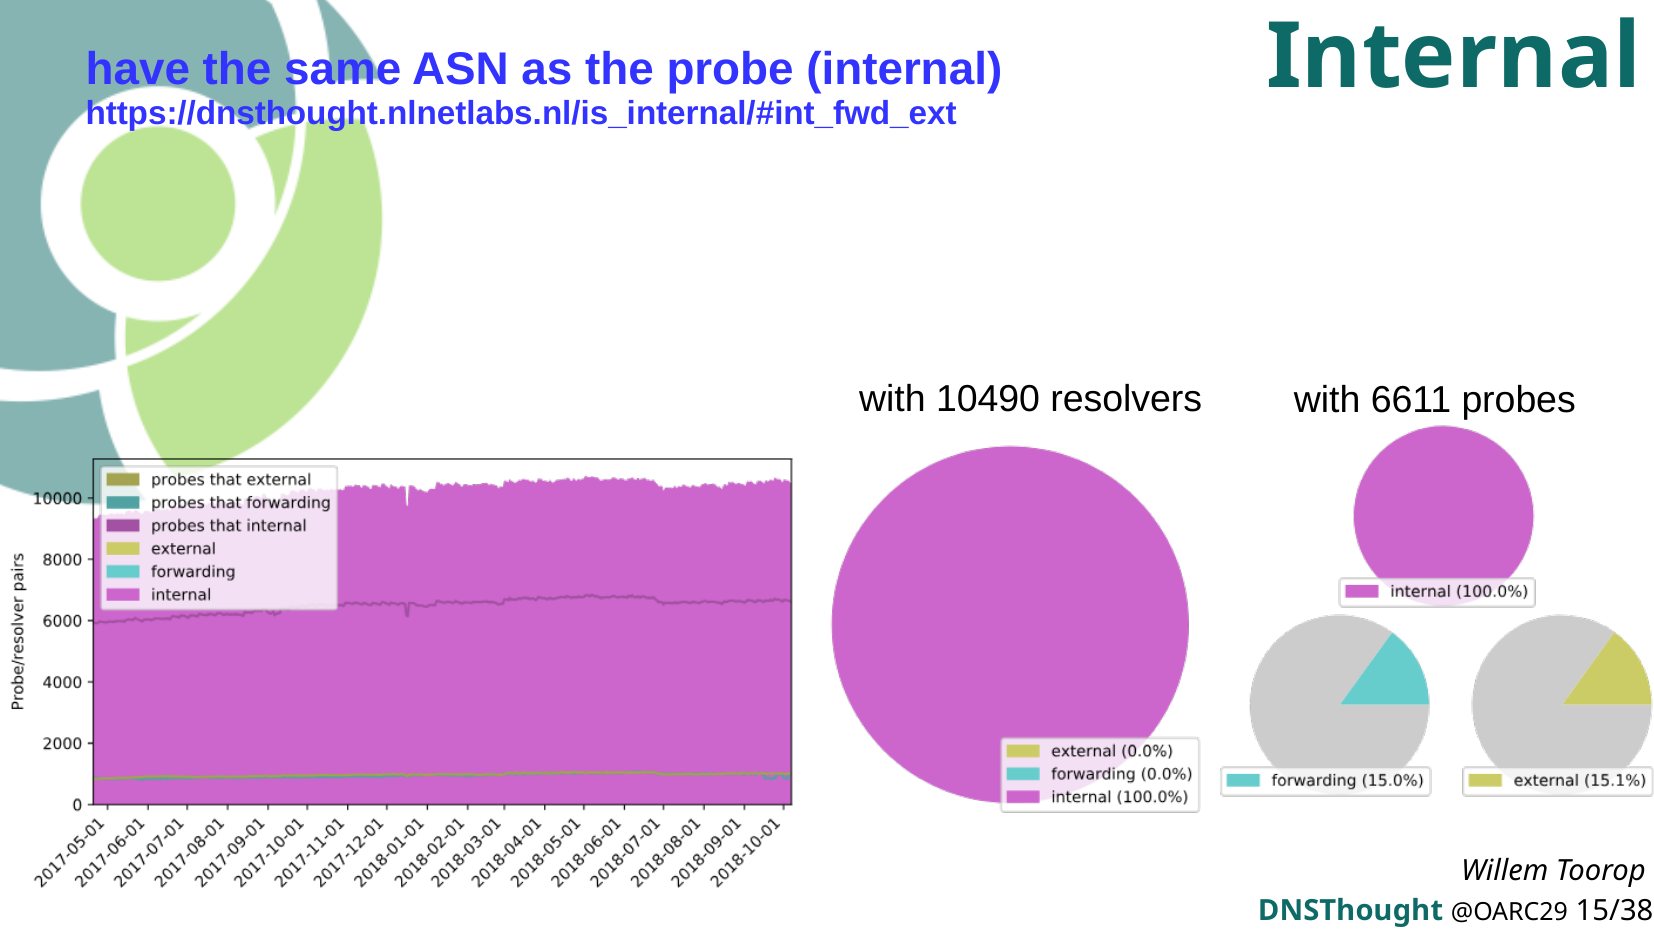

# Internal
have the same ASN as the probe (internal)
https://dnsthought.nlnetlabs.nl/is_internal/#int_fwd_ext
with 10490 resolvers
with 6611 probes
15